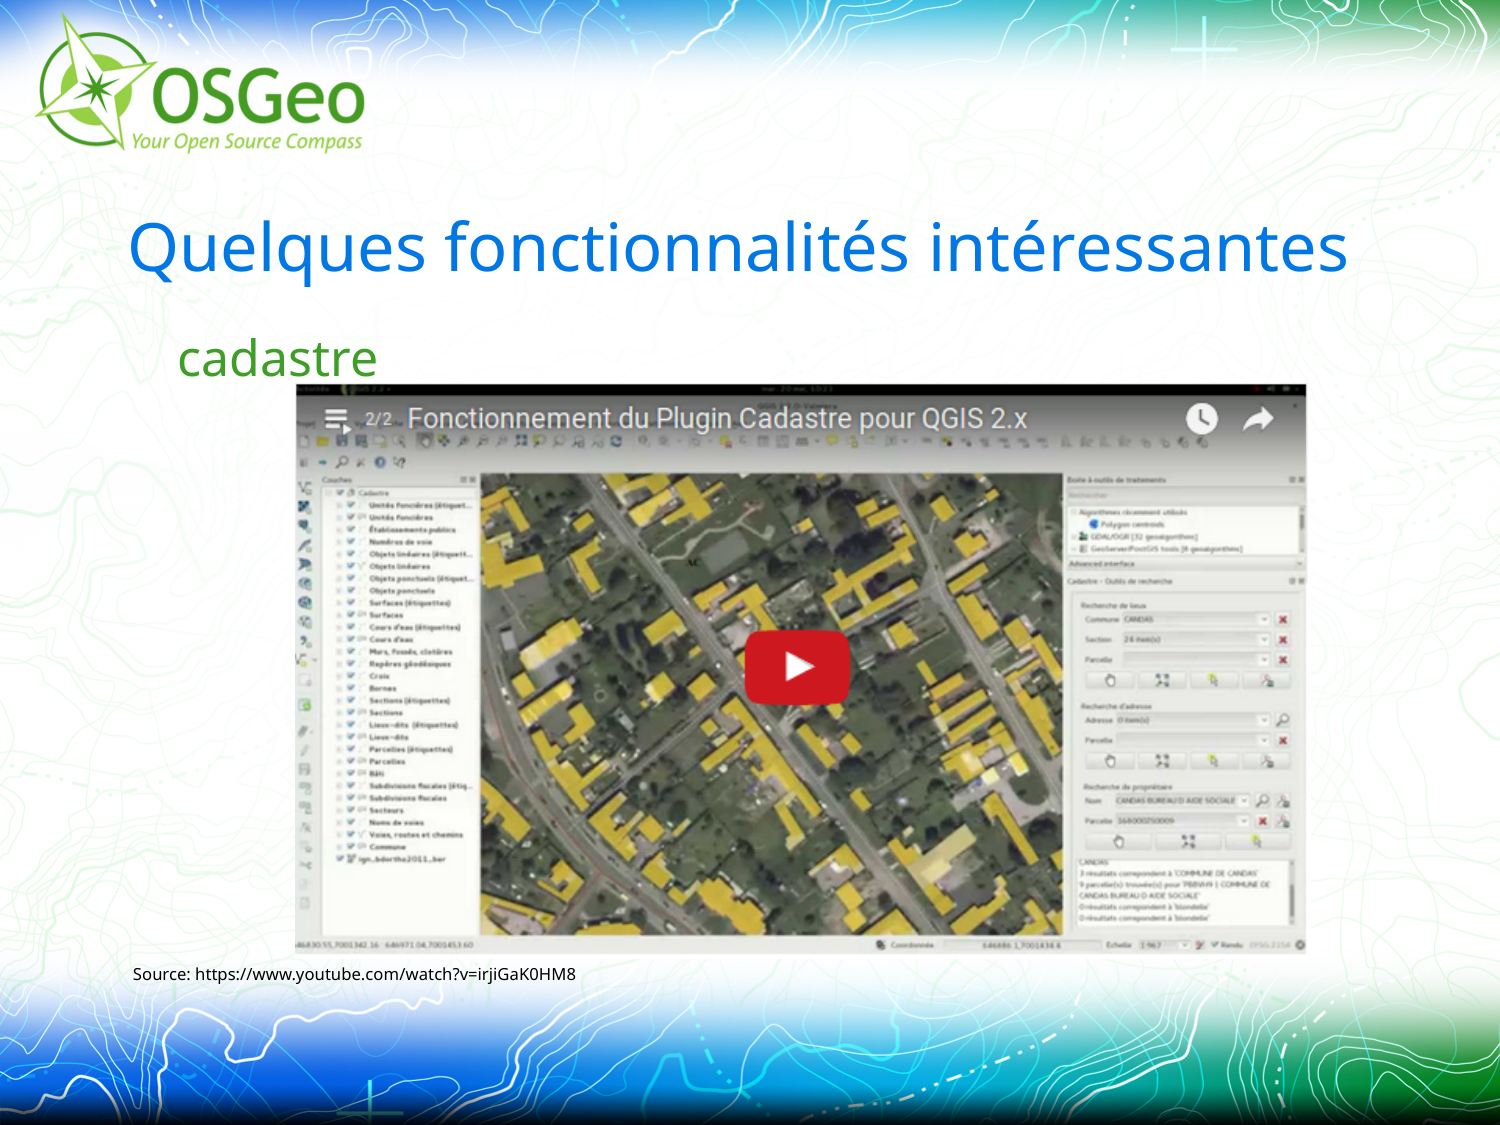

# Quelques fonctionnalités intéressantes
cadastre
Source: https://www.youtube.com/watch?v=irjiGaK0HM8